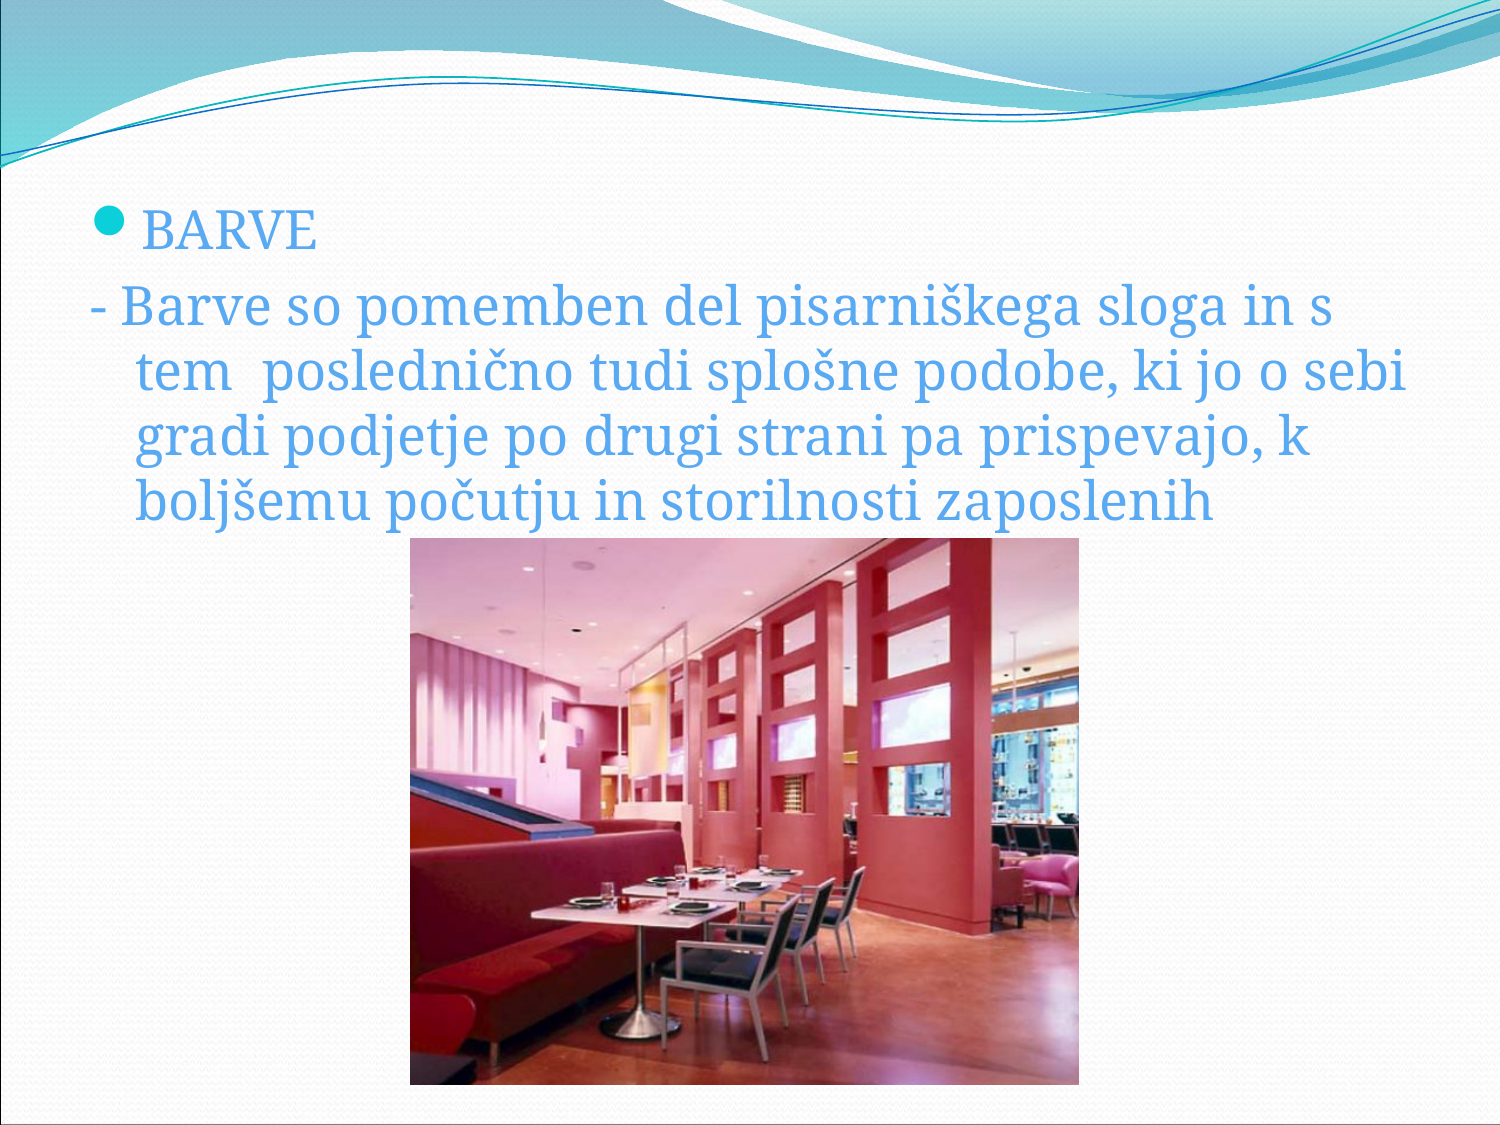

# BARVE
- Barve so pomemben del pisarniškega sloga in s tem poslednično tudi splošne podobe, ki jo o sebi gradi podjetje po drugi strani pa prispevajo, k boljšemu počutju in storilnosti zaposlenih